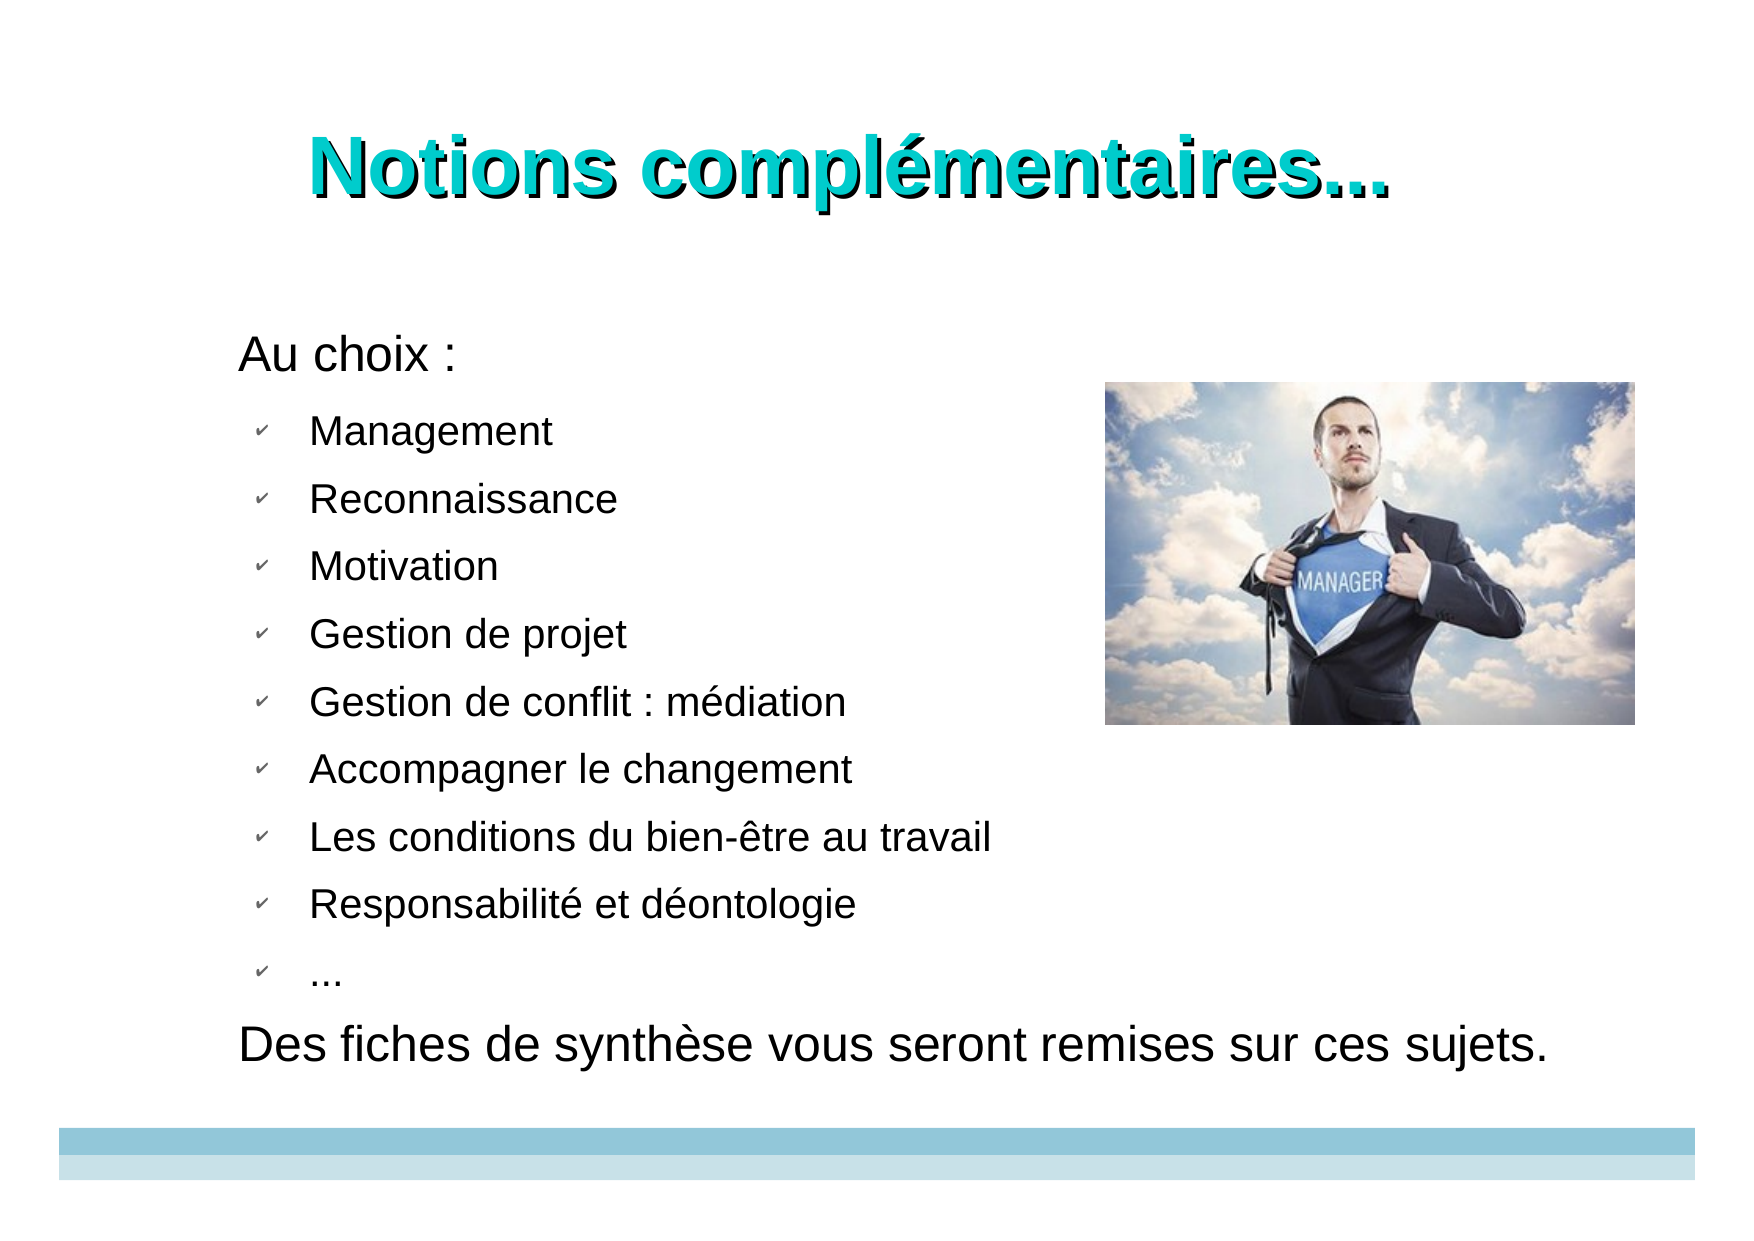

# Notions complémentaires...
Au choix :
Management
Reconnaissance
Motivation
Gestion de projet
Gestion de conflit : médiation
Accompagner le changement
Les conditions du bien-être au travail
Responsabilité et déontologie
...
Des fiches de synthèse vous seront remises sur ces sujets.